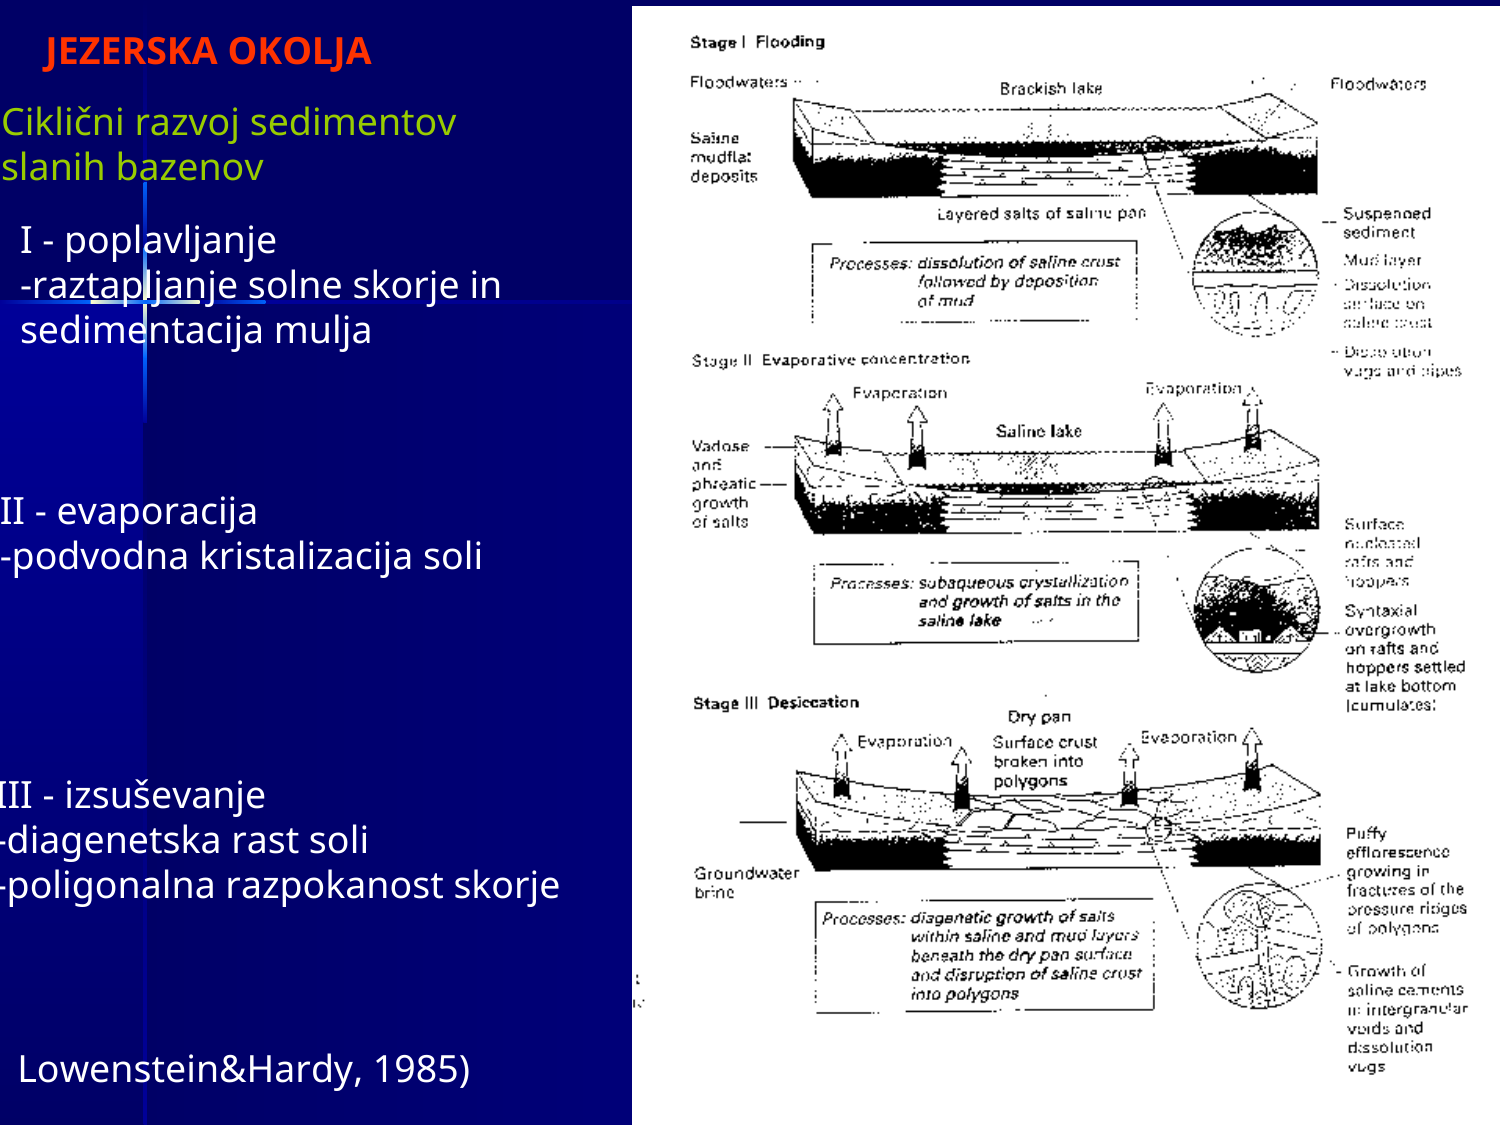

JEZERSKA OKOLJA
Ciklični razvoj sedimentov
slanih bazenov
I - poplavljanje
-raztapljanje solne skorje in
sedimentacija mulja
II - evaporacija
-podvodna kristalizacija soli
III - izsuševanje
-diagenetska rast soli
-poligonalna razpokanost skorje
Lowenstein&Hardy, 1985)